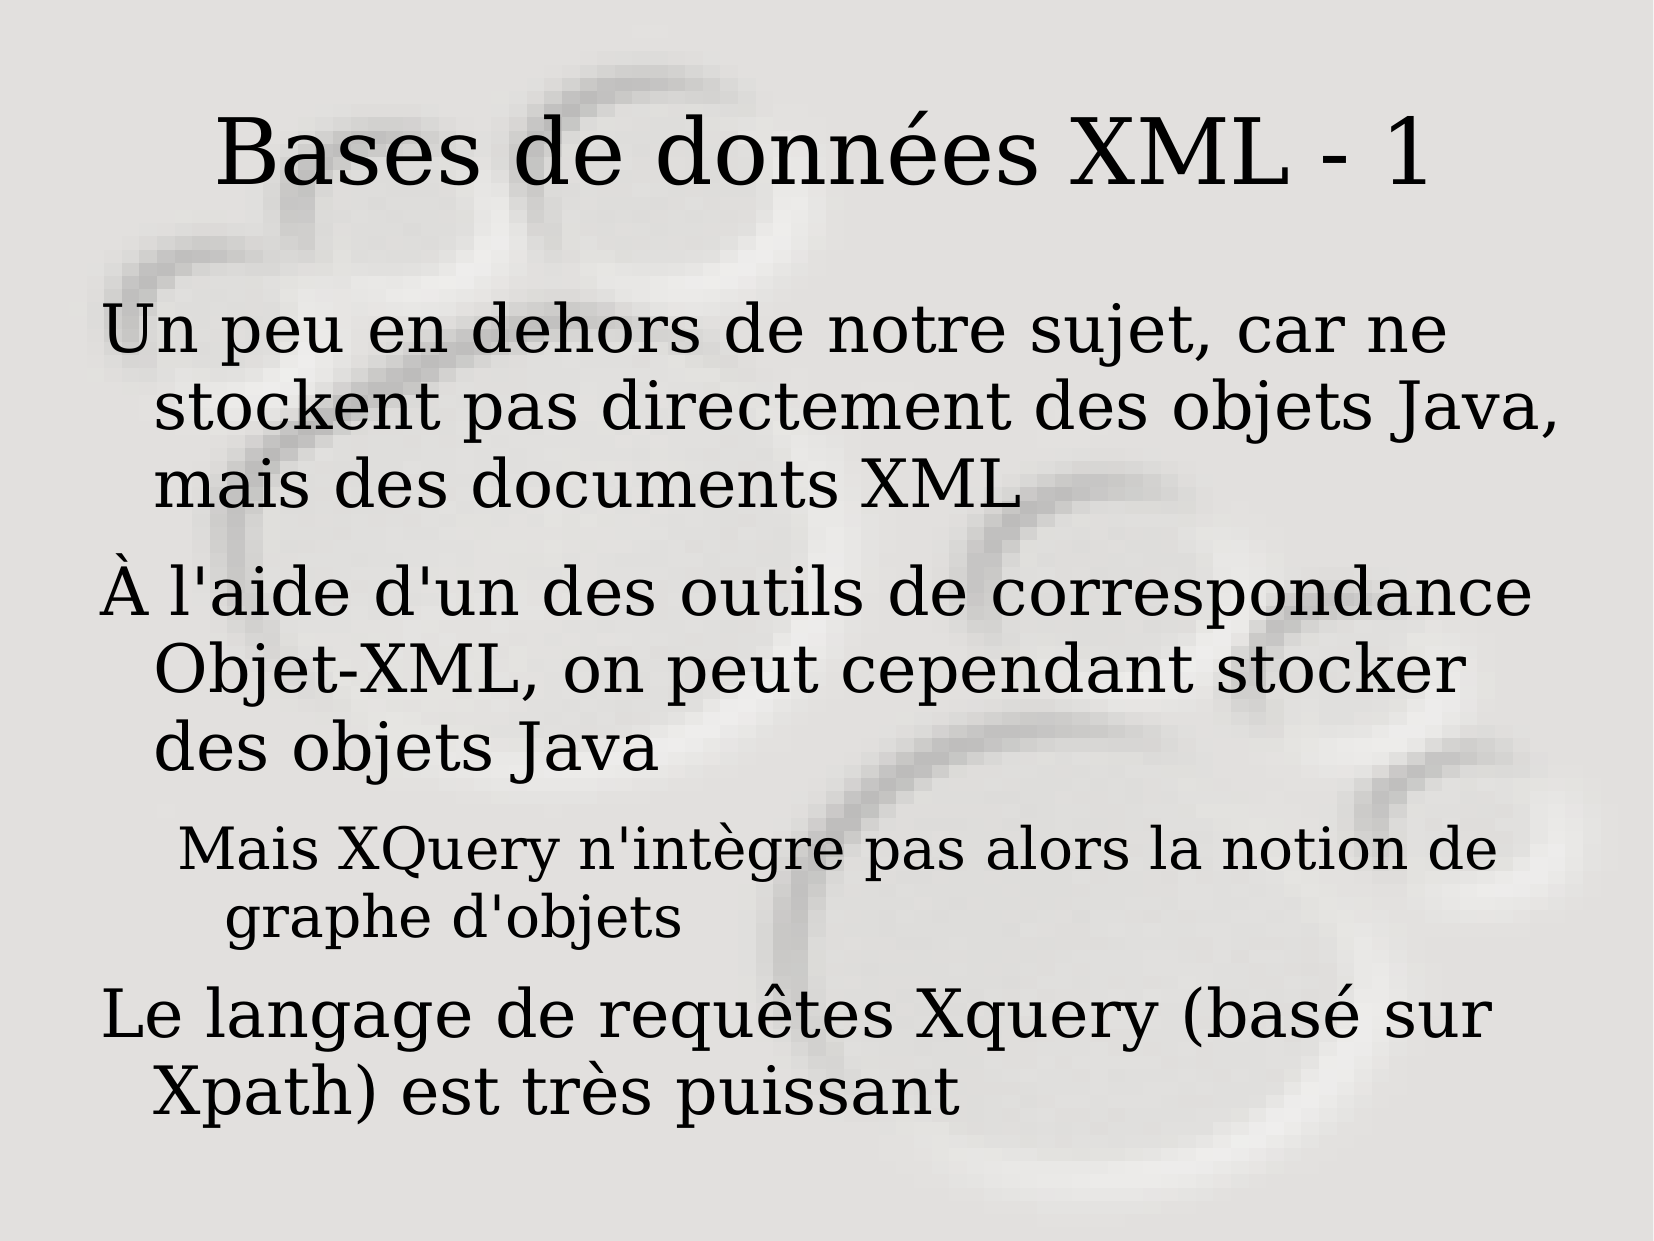

# Bases de données XML - 1
Un peu en dehors de notre sujet, car ne stockent pas directement des objets Java, mais des documents XML
À l'aide d'un des outils de correspondance Objet-XML, on peut cependant stocker des objets Java
Mais XQuery n'intègre pas alors la notion de graphe d'objets
Le langage de requêtes Xquery (basé sur Xpath) est très puissant